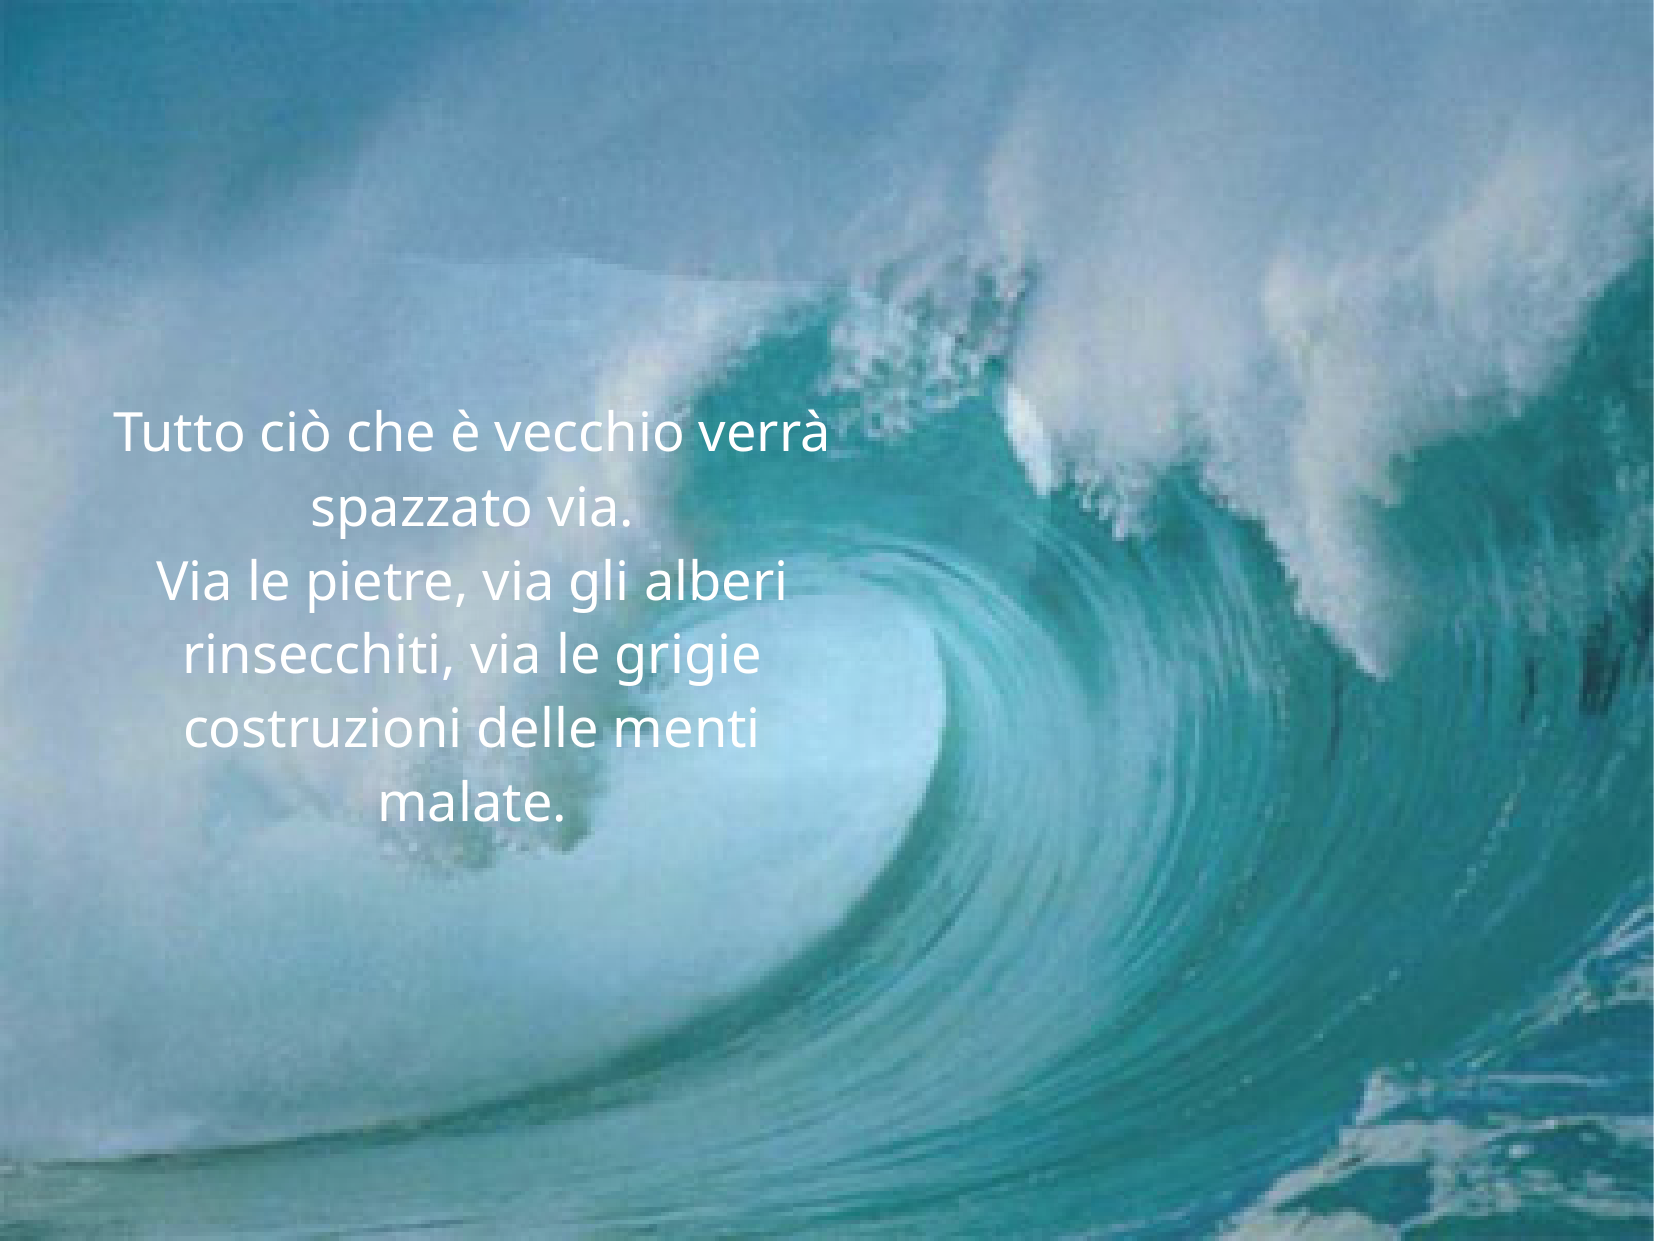

# Tutto ciò che è vecchio verrà spazzato via. Via le pietre, via gli alberi rinsecchiti, via le grigie costruzioni delle menti malate.